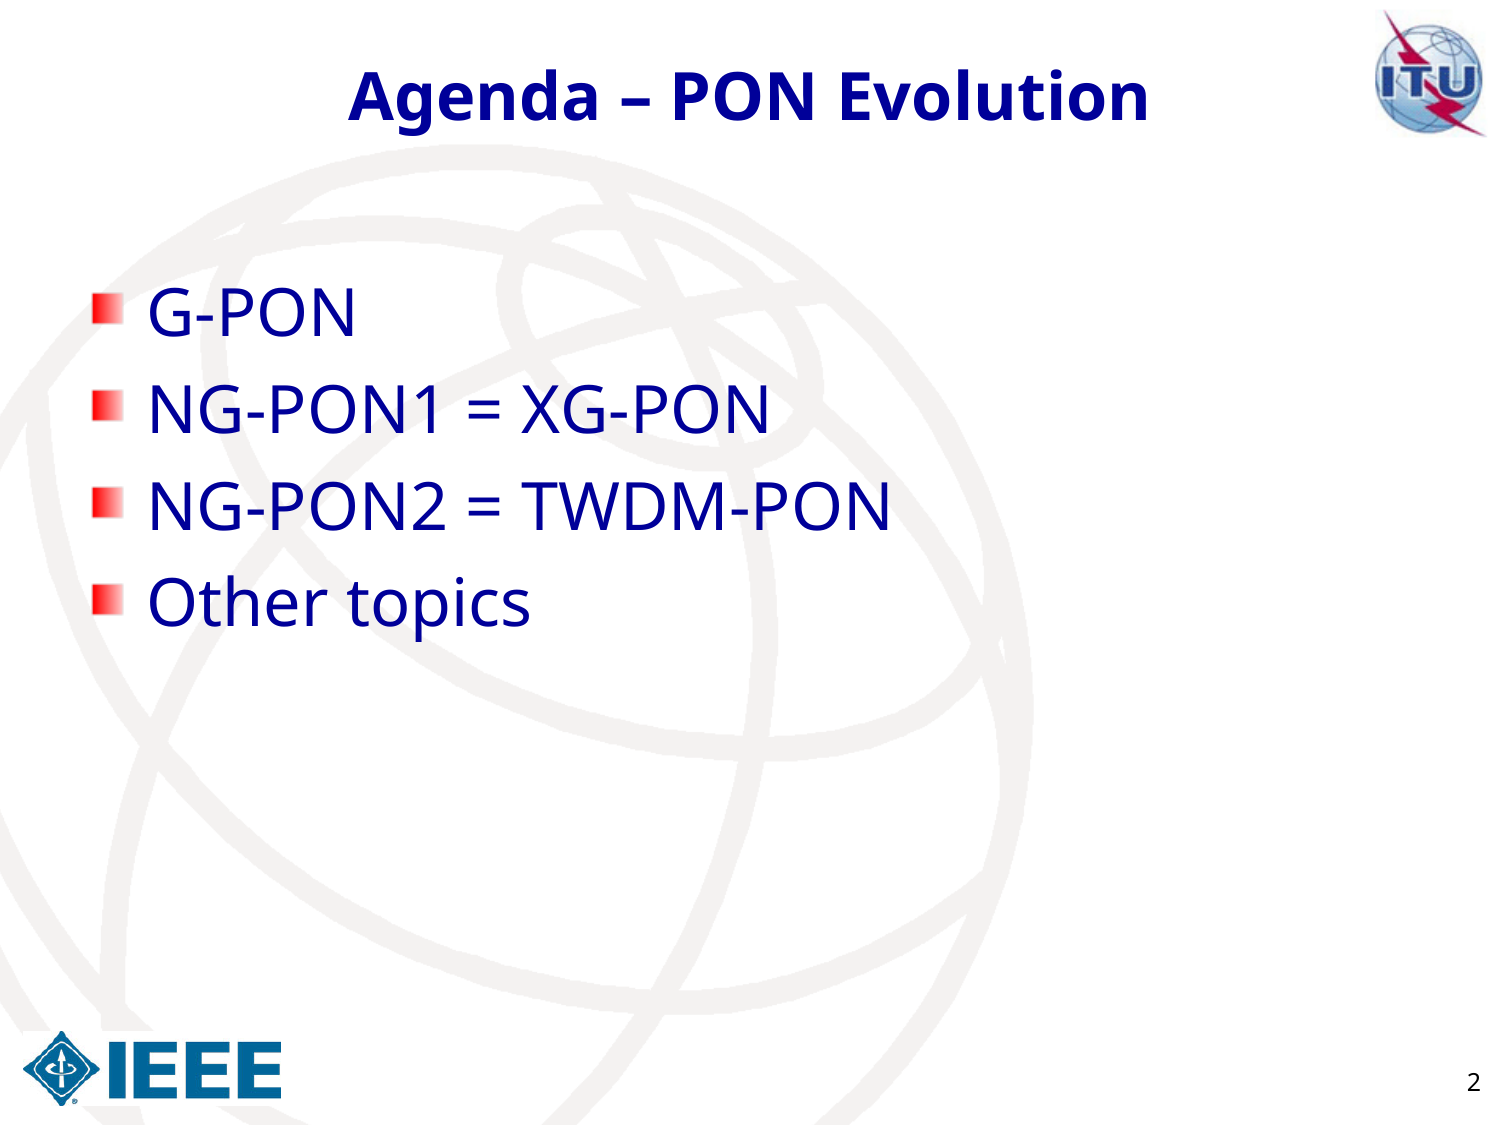

# Agenda – PON Evolution
G-PON
NG-PON1 = XG-PON
NG-PON2 = TWDM-PON
Other topics
2